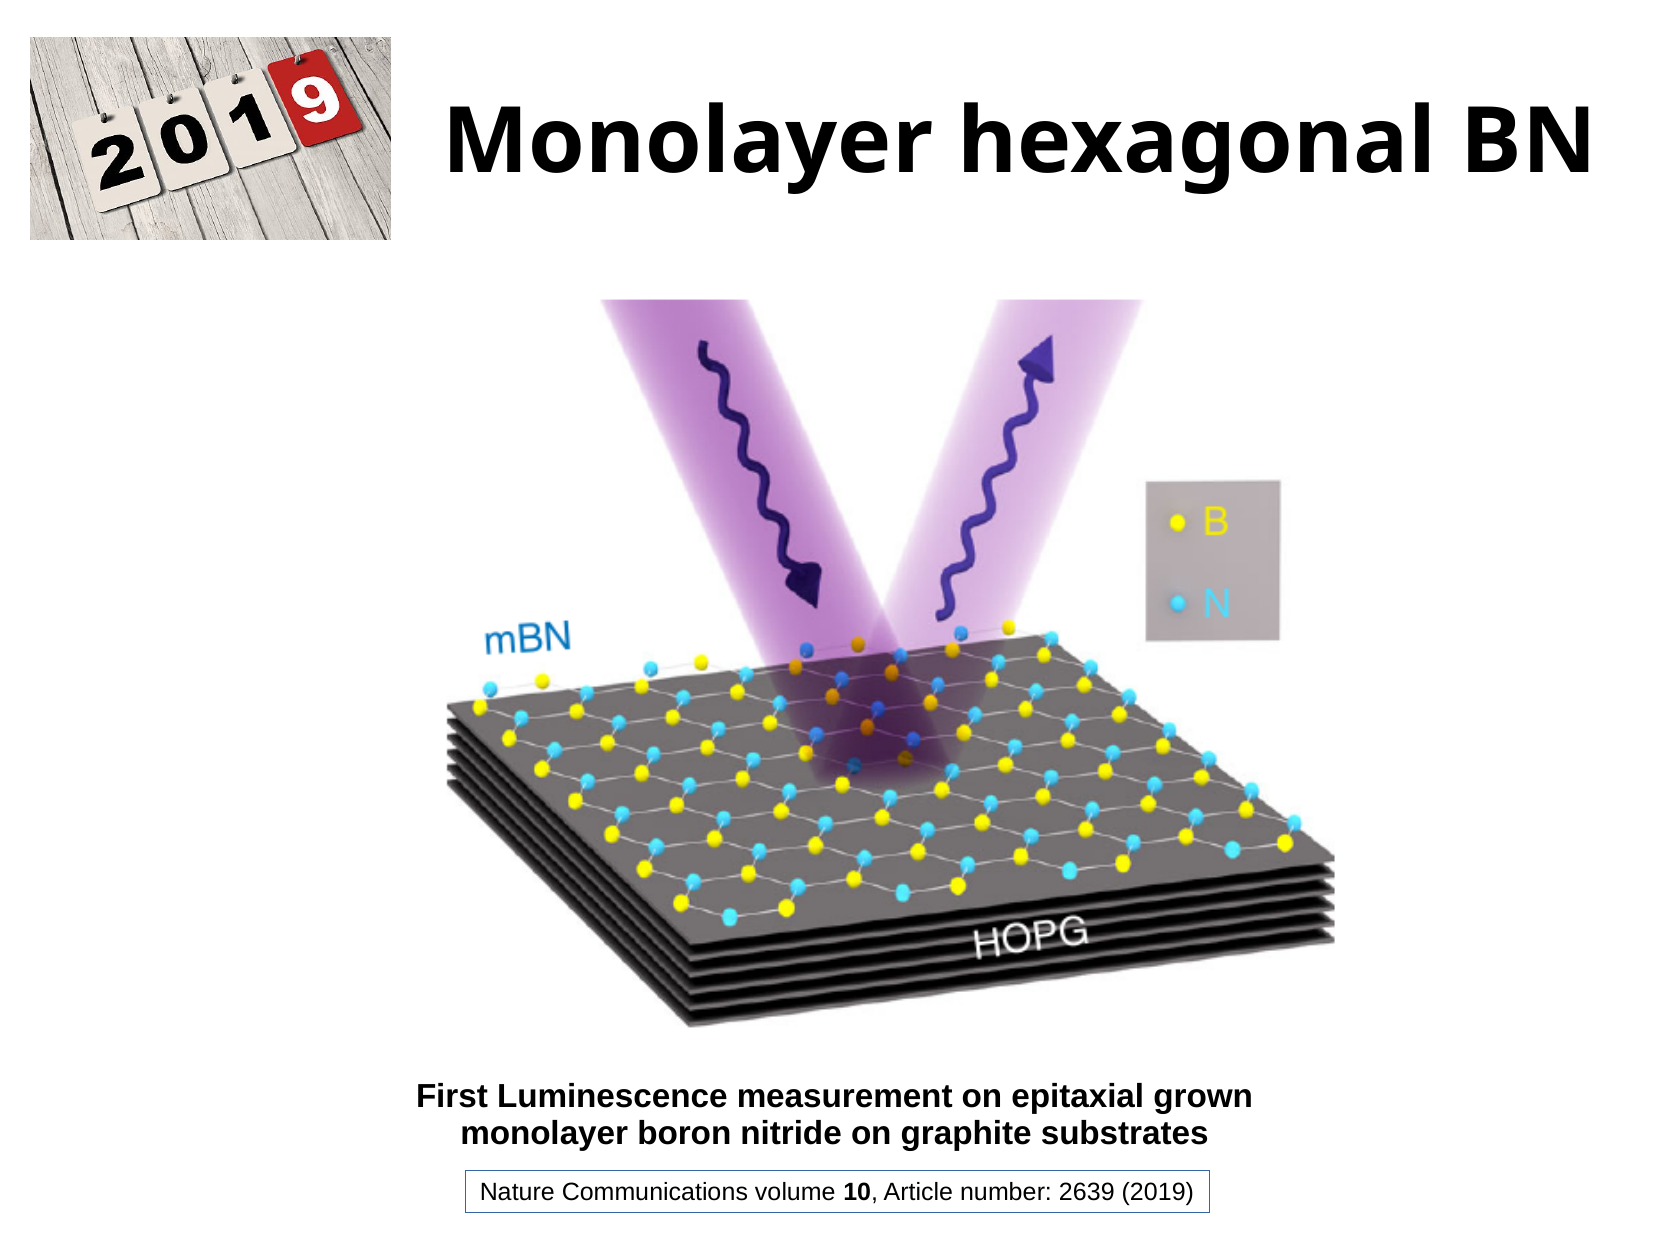

# Monolayer hexagonal BN
First Luminescence measurement on epitaxial grown monolayer boron nitride on graphite substrates
Nature Communications volume 10, Article number: 2639 (2019)